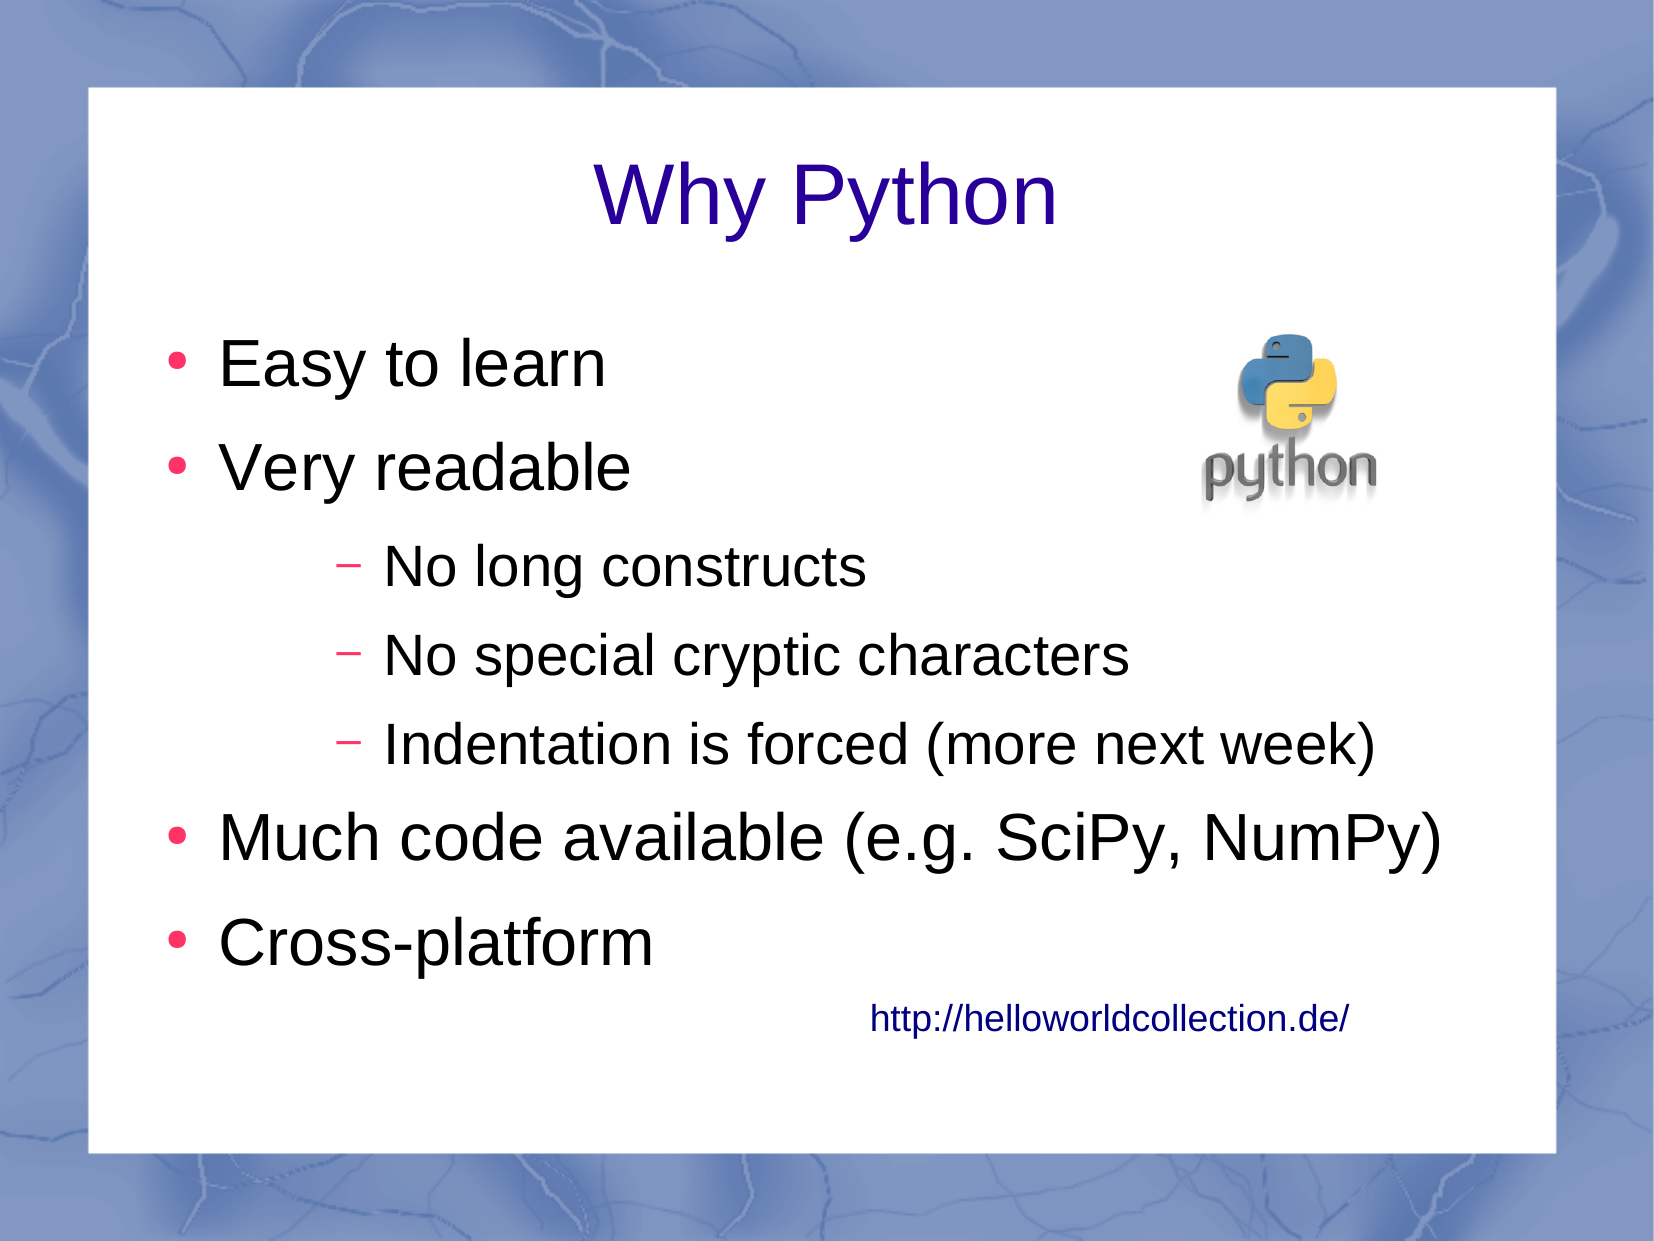

# Why Python
Easy to learn
Very readable
No long constructs
No special cryptic characters
Indentation is forced (more next week)
Much code available (e.g. SciPy, NumPy)
Cross-platform
http://helloworldcollection.de/